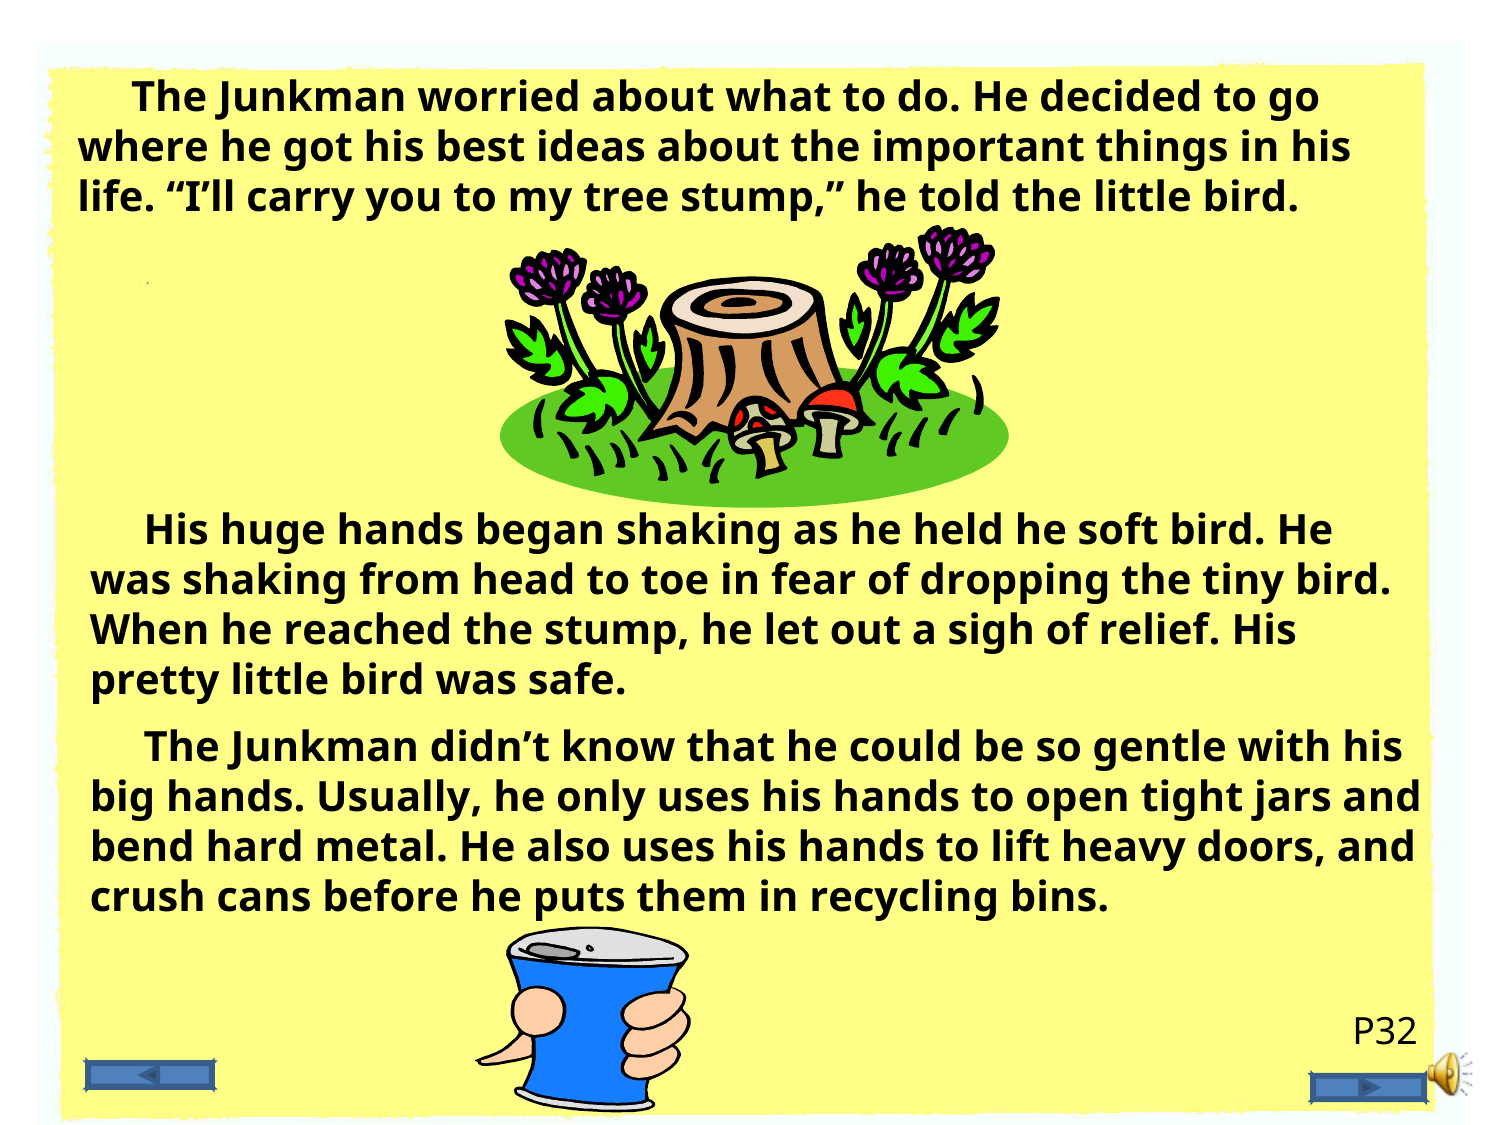

The Junkman worried about what to do. He decided to go where he got his best ideas about the important things in his life. “I’ll carry you to my tree stump,” he told the little bird.
 His huge hands began shaking as he held he soft bird. He was shaking from head to toe in fear of dropping the tiny bird. When he reached the stump, he let out a sigh of relief. His pretty little bird was safe.
 The Junkman didn’t know that he could be so gentle with his big hands. Usually, he only uses his hands to open tight jars and bend hard metal. He also uses his hands to lift heavy doors, and crush cans before he puts them in recycling bins.
P32